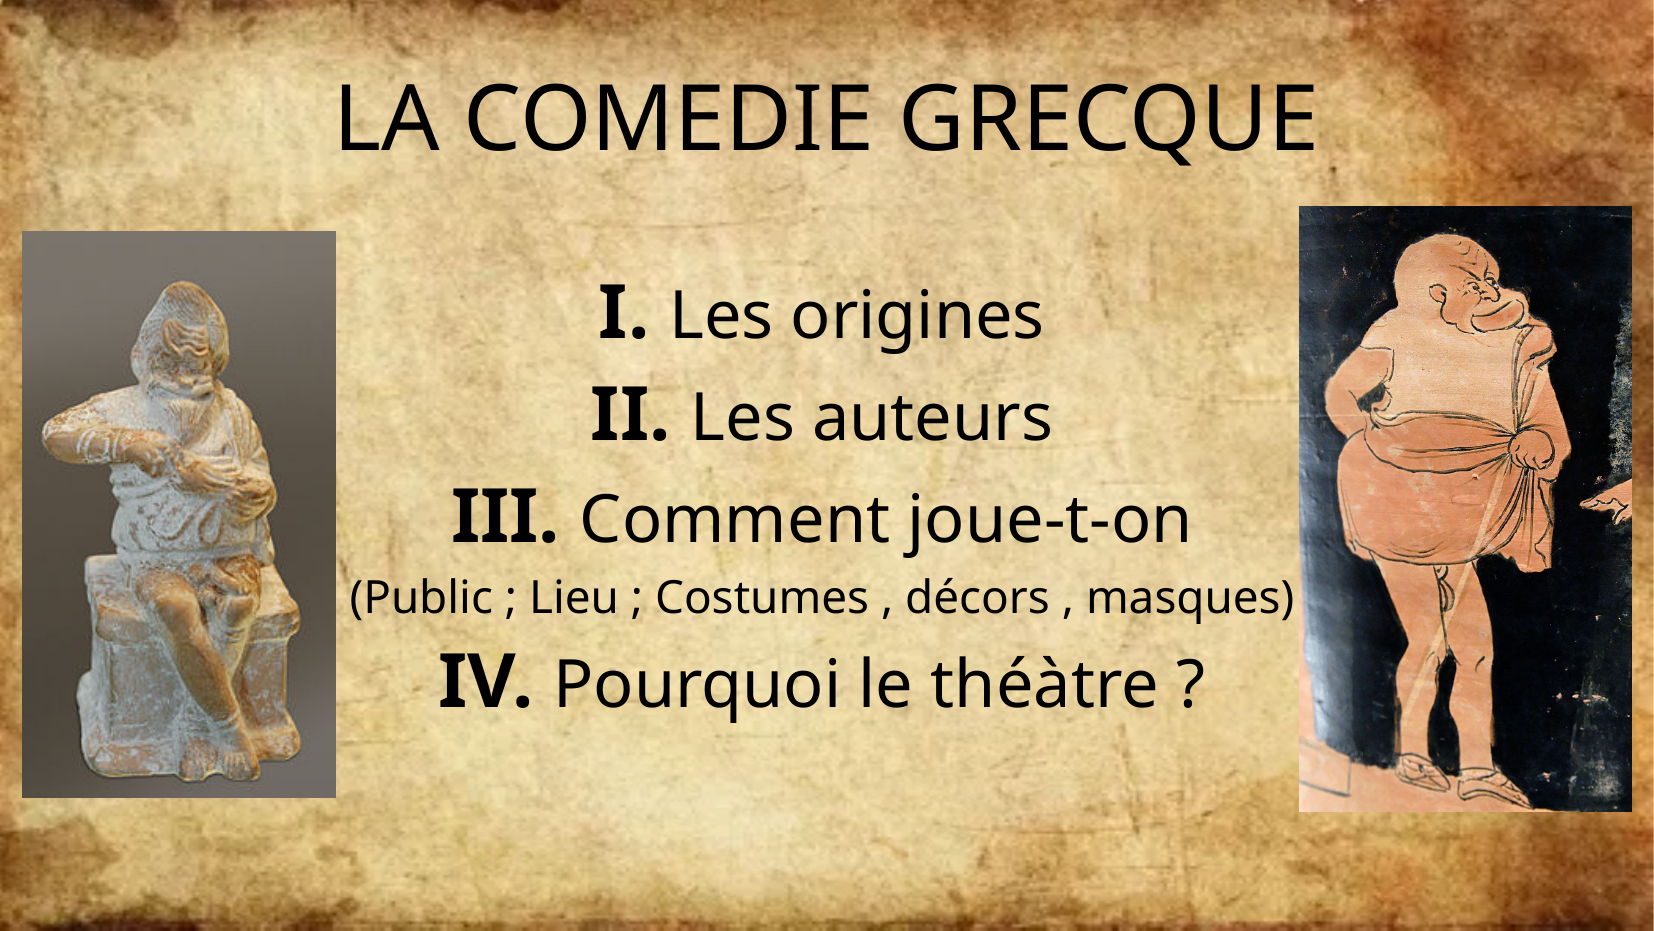

# LA COMEDIE GRECQUE
I. Les origines
II. Les auteurs
III. Comment joue-t-on
(Public ; Lieu ; Costumes , décors , masques)
IV. Pourquoi le théàtre ?